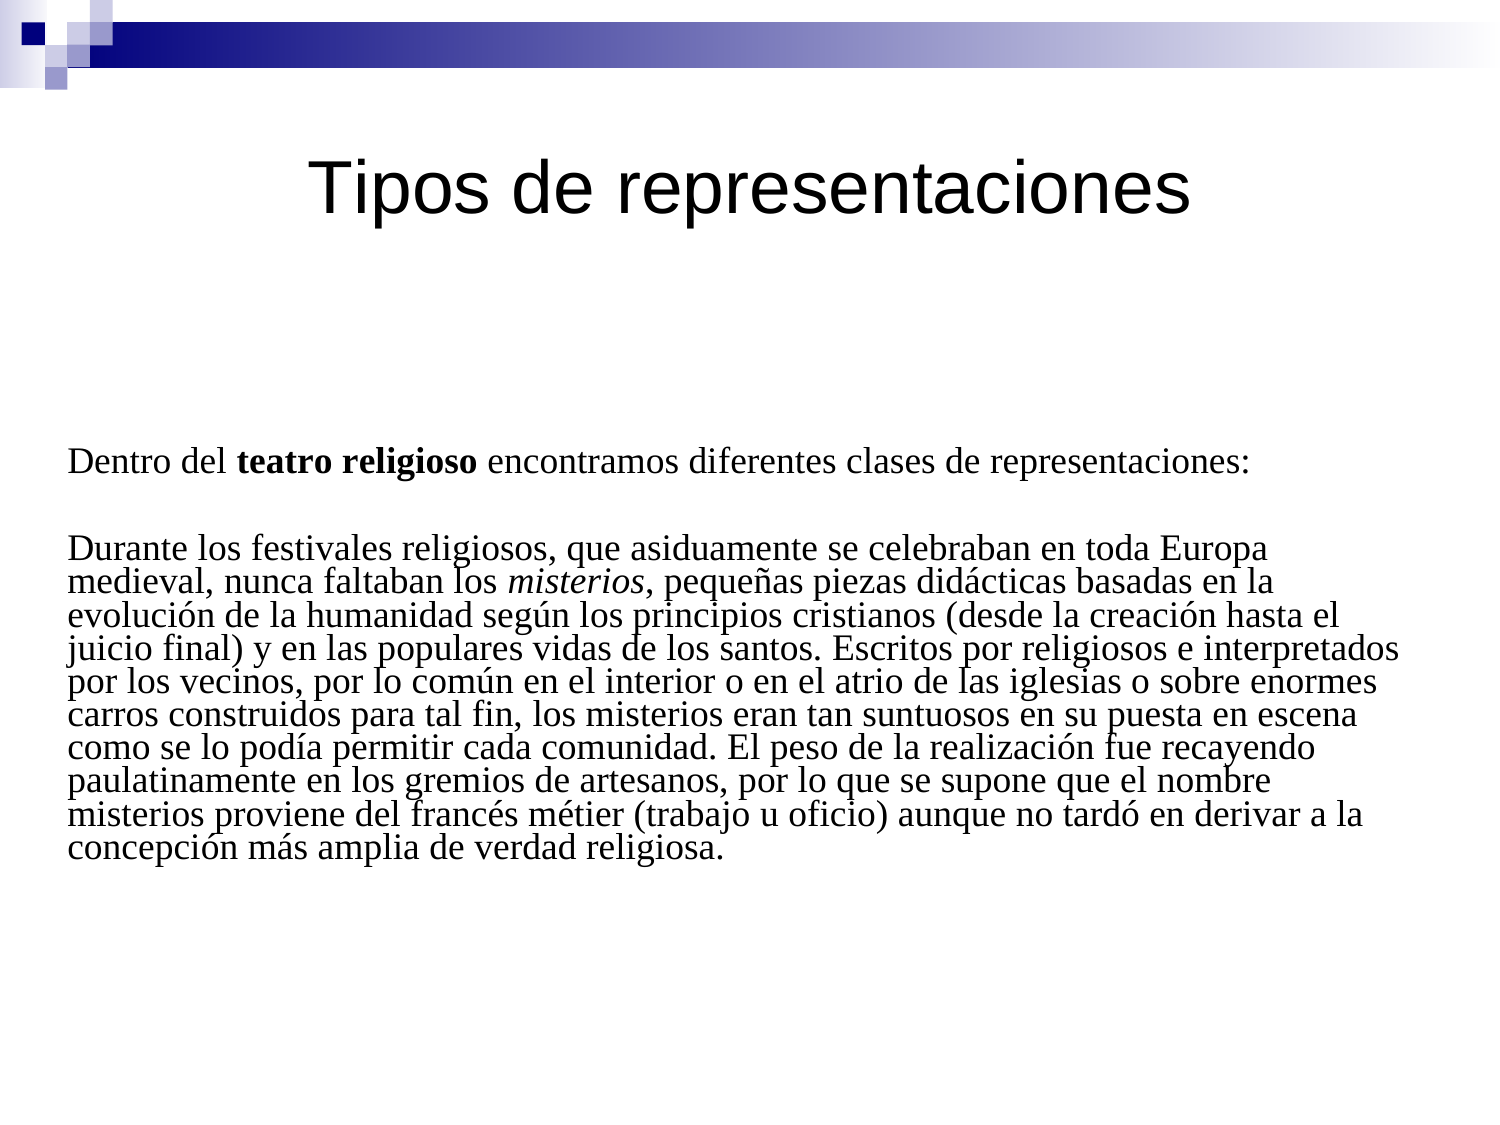

# Tipos de representaciones
Dentro del teatro religioso encontramos diferentes clases de representaciones:
Durante los festivales religiosos, que asiduamente se celebraban en toda Europa medieval, nunca faltaban los misterios, pequeñas piezas didácticas basadas en la evolución de la humanidad según los principios cristianos (desde la creación hasta el juicio final) y en las populares vidas de los santos. Escritos por religiosos e interpretados por los vecinos, por lo común en el interior o en el atrio de las iglesias o sobre enormes carros construidos para tal fin, los misterios eran tan suntuosos en su puesta en escena como se lo podía permitir cada comunidad. El peso de la realización fue recayendo paulatinamente en los gremios de artesanos, por lo que se supone que el nombre misterios proviene del francés métier (trabajo u oficio) aunque no tardó en derivar a la concepción más amplia de verdad religiosa.